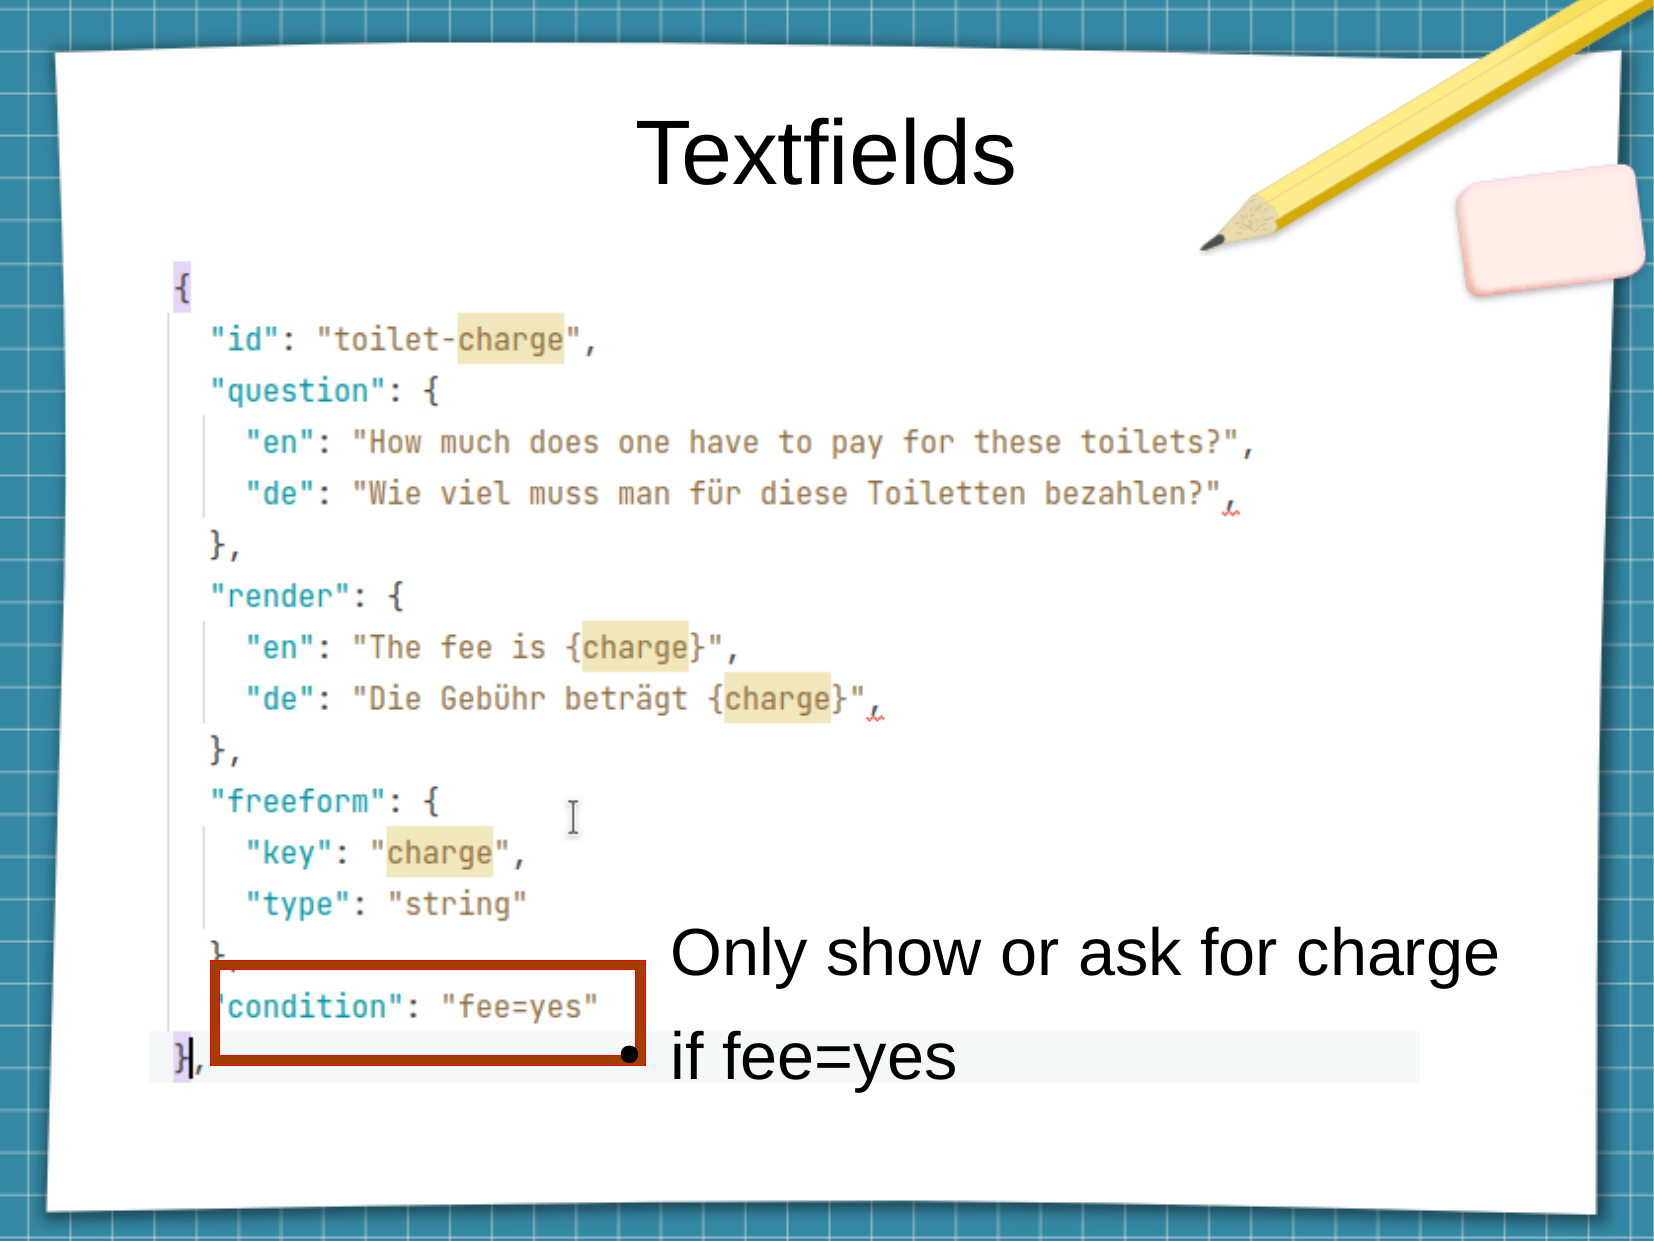

# Textfields
Only show or ask for charge
if fee=yes